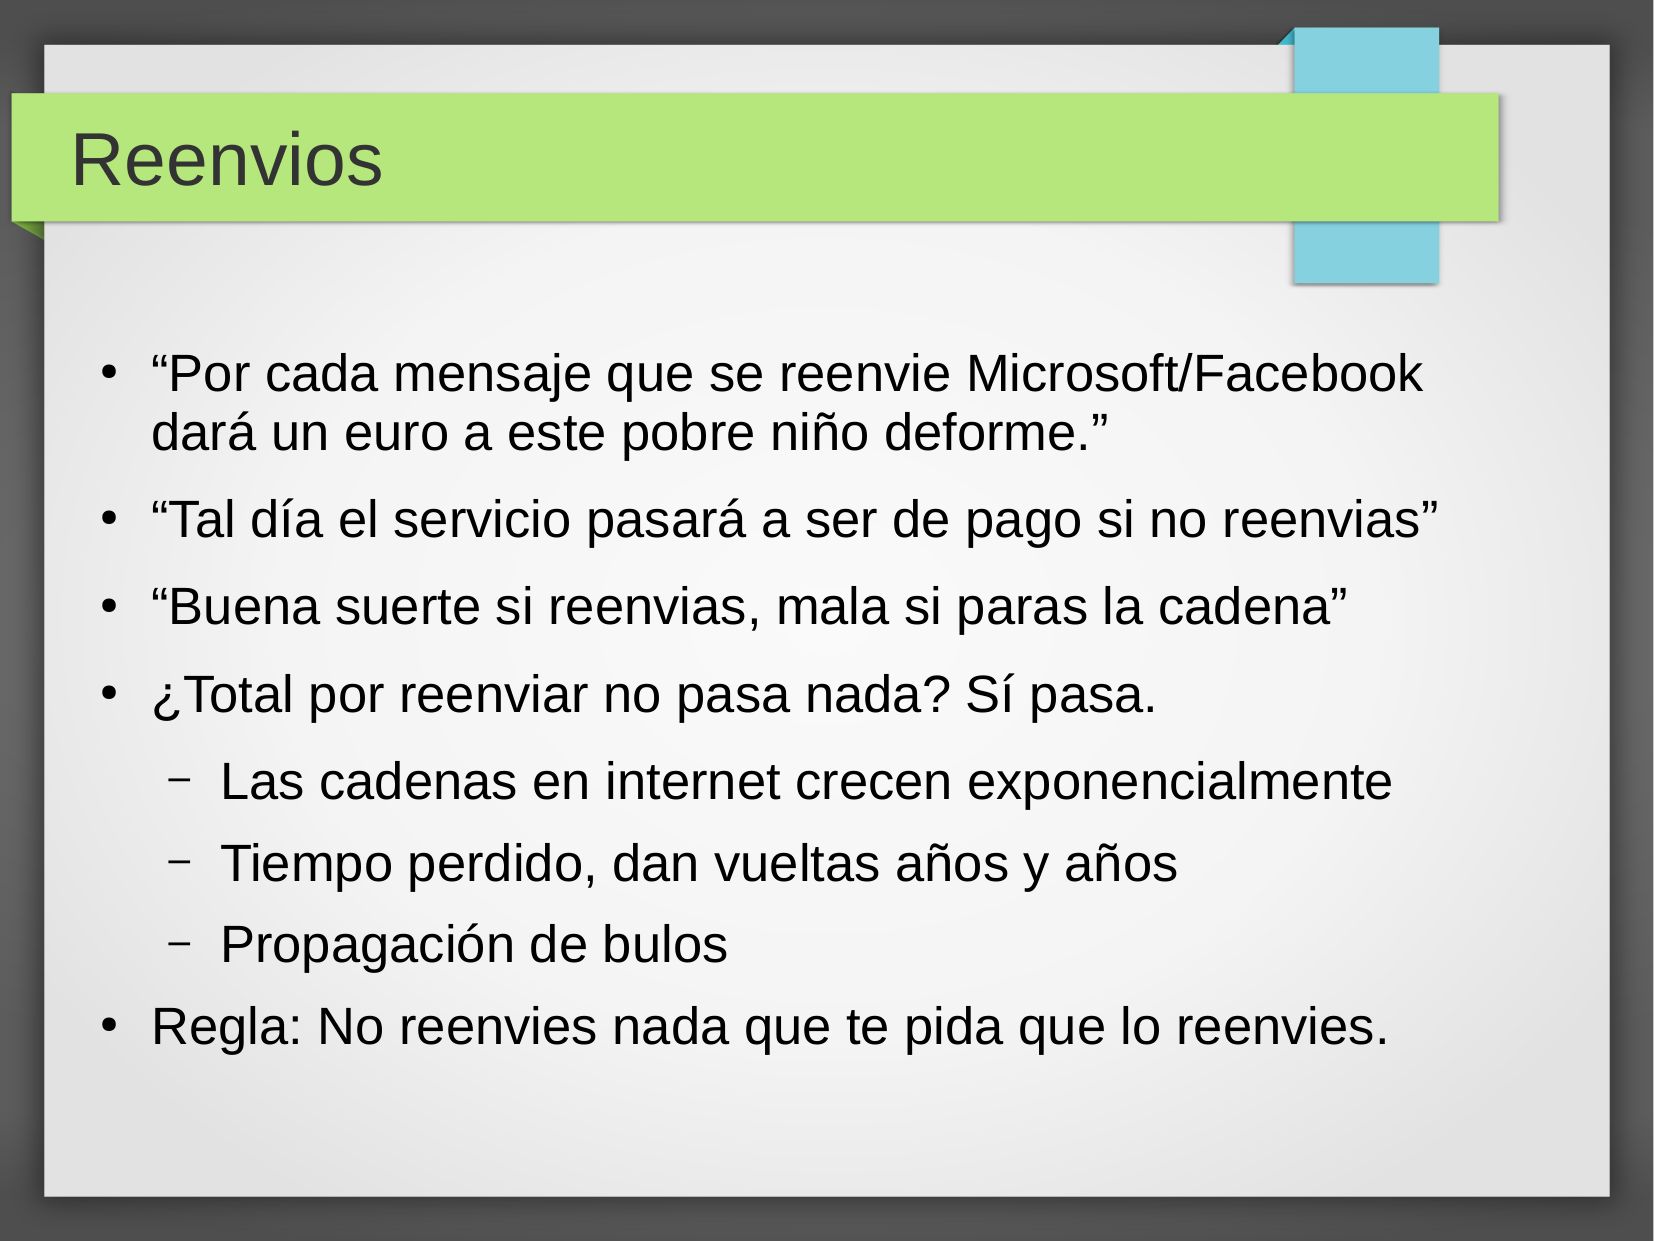

# Reenvios
“Por cada mensaje que se reenvie Microsoft/Facebook dará un euro a este pobre niño deforme.”
“Tal día el servicio pasará a ser de pago si no reenvias”
“Buena suerte si reenvias, mala si paras la cadena”
¿Total por reenviar no pasa nada? Sí pasa.
Las cadenas en internet crecen exponencialmente
Tiempo perdido, dan vueltas años y años
Propagación de bulos
Regla: No reenvies nada que te pida que lo reenvies.